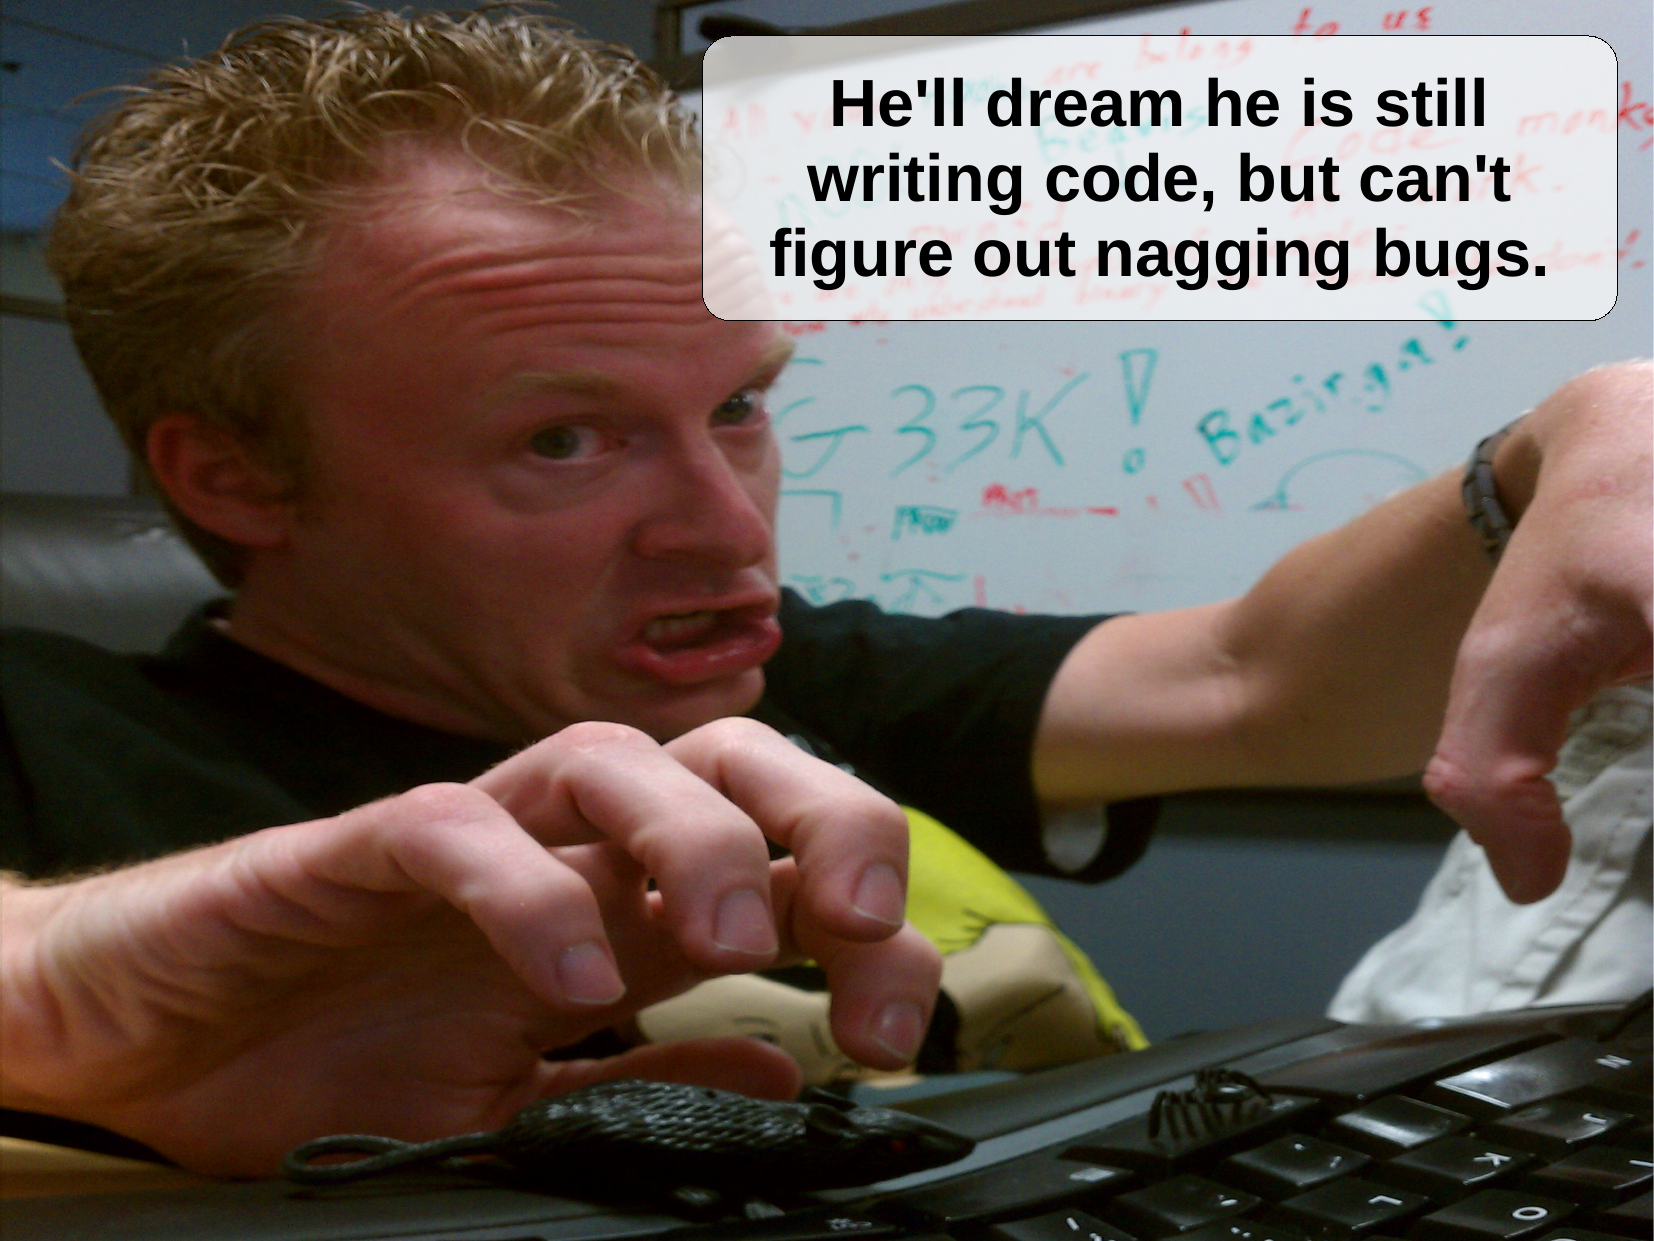

He'll dream he is still writing code, but can't figure out nagging bugs.